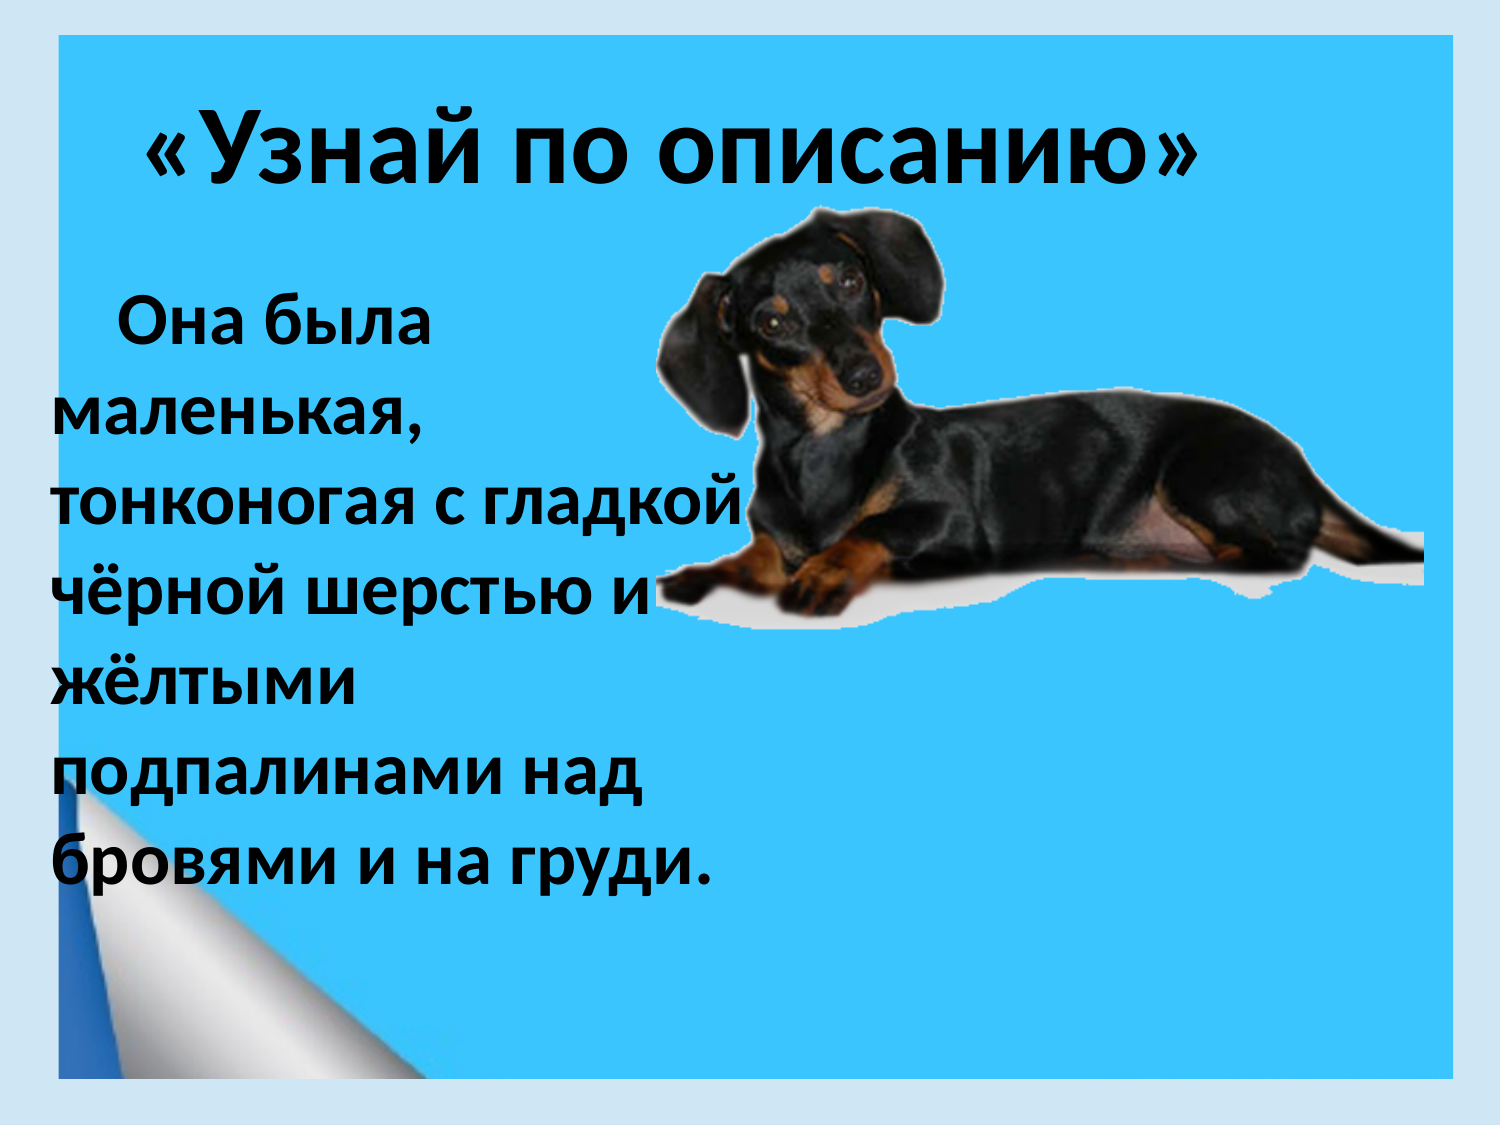

«Узнай по описанию»
#
 Она была маленькая, тонконогая с гладкой чёрной шерстью и жёлтыми подпалинами над бровями и на груди.